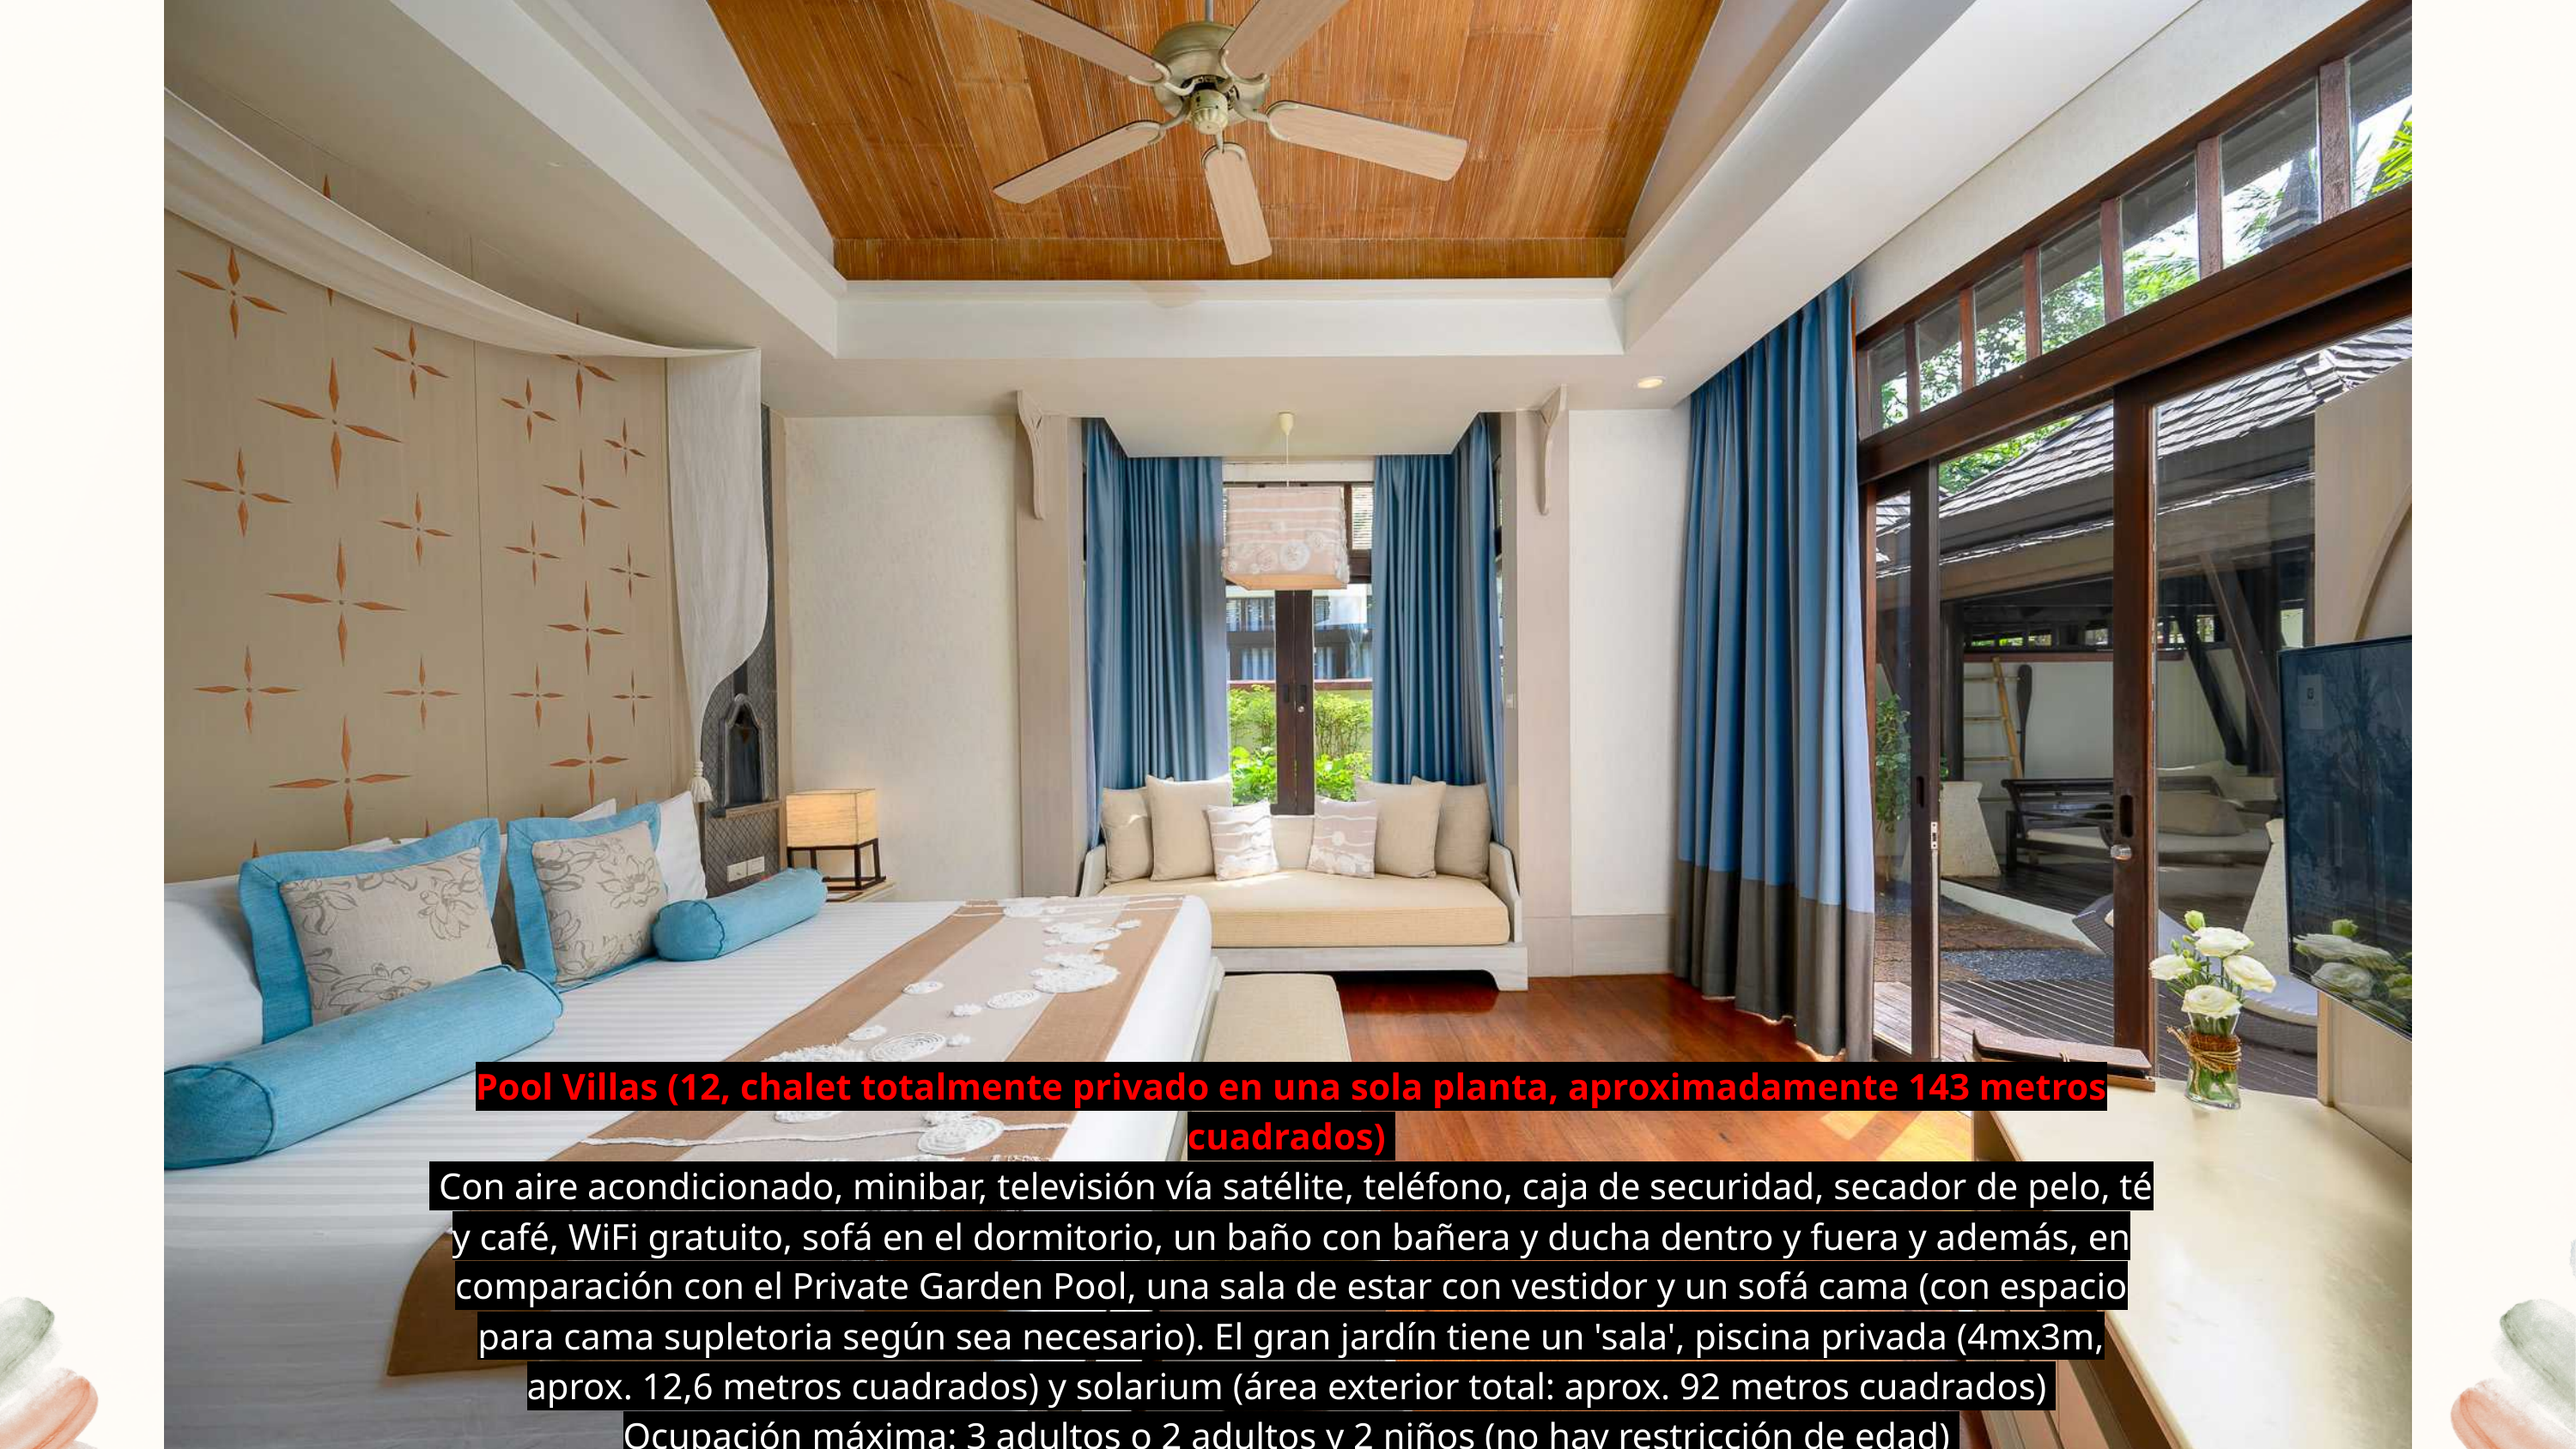

Pool Villas (12, chalet totalmente privado en una sola planta, aproximadamente 143 metros cuadrados)
 Con aire acondicionado, minibar, televisión vía satélite, teléfono, caja de securidad, secador de pelo, té y café, WiFi gratuito, sofá en el dormitorio, un baño con bañera y ducha dentro y fuera y además, en comparación con el Private Garden Pool, una sala de estar con vestidor y un sofá cama (con espacio para cama supletoria según sea necesario). El gran jardín tiene un 'sala', piscina privada (4mx3m, aprox. 12,6 metros cuadrados) y solarium (área exterior total: aprox. 92 metros cuadrados)
Ocupación máxima: 3 adultos o 2 adultos y 2 niños (no hay restricción de edad)
Camas: 1 cama doble y, en la sala de estar, un sofá cama y una cama extra en el evento
Vista: Jardín privado, se ubican alrededor de Sanctuary Pool, piscina sólo para adultos